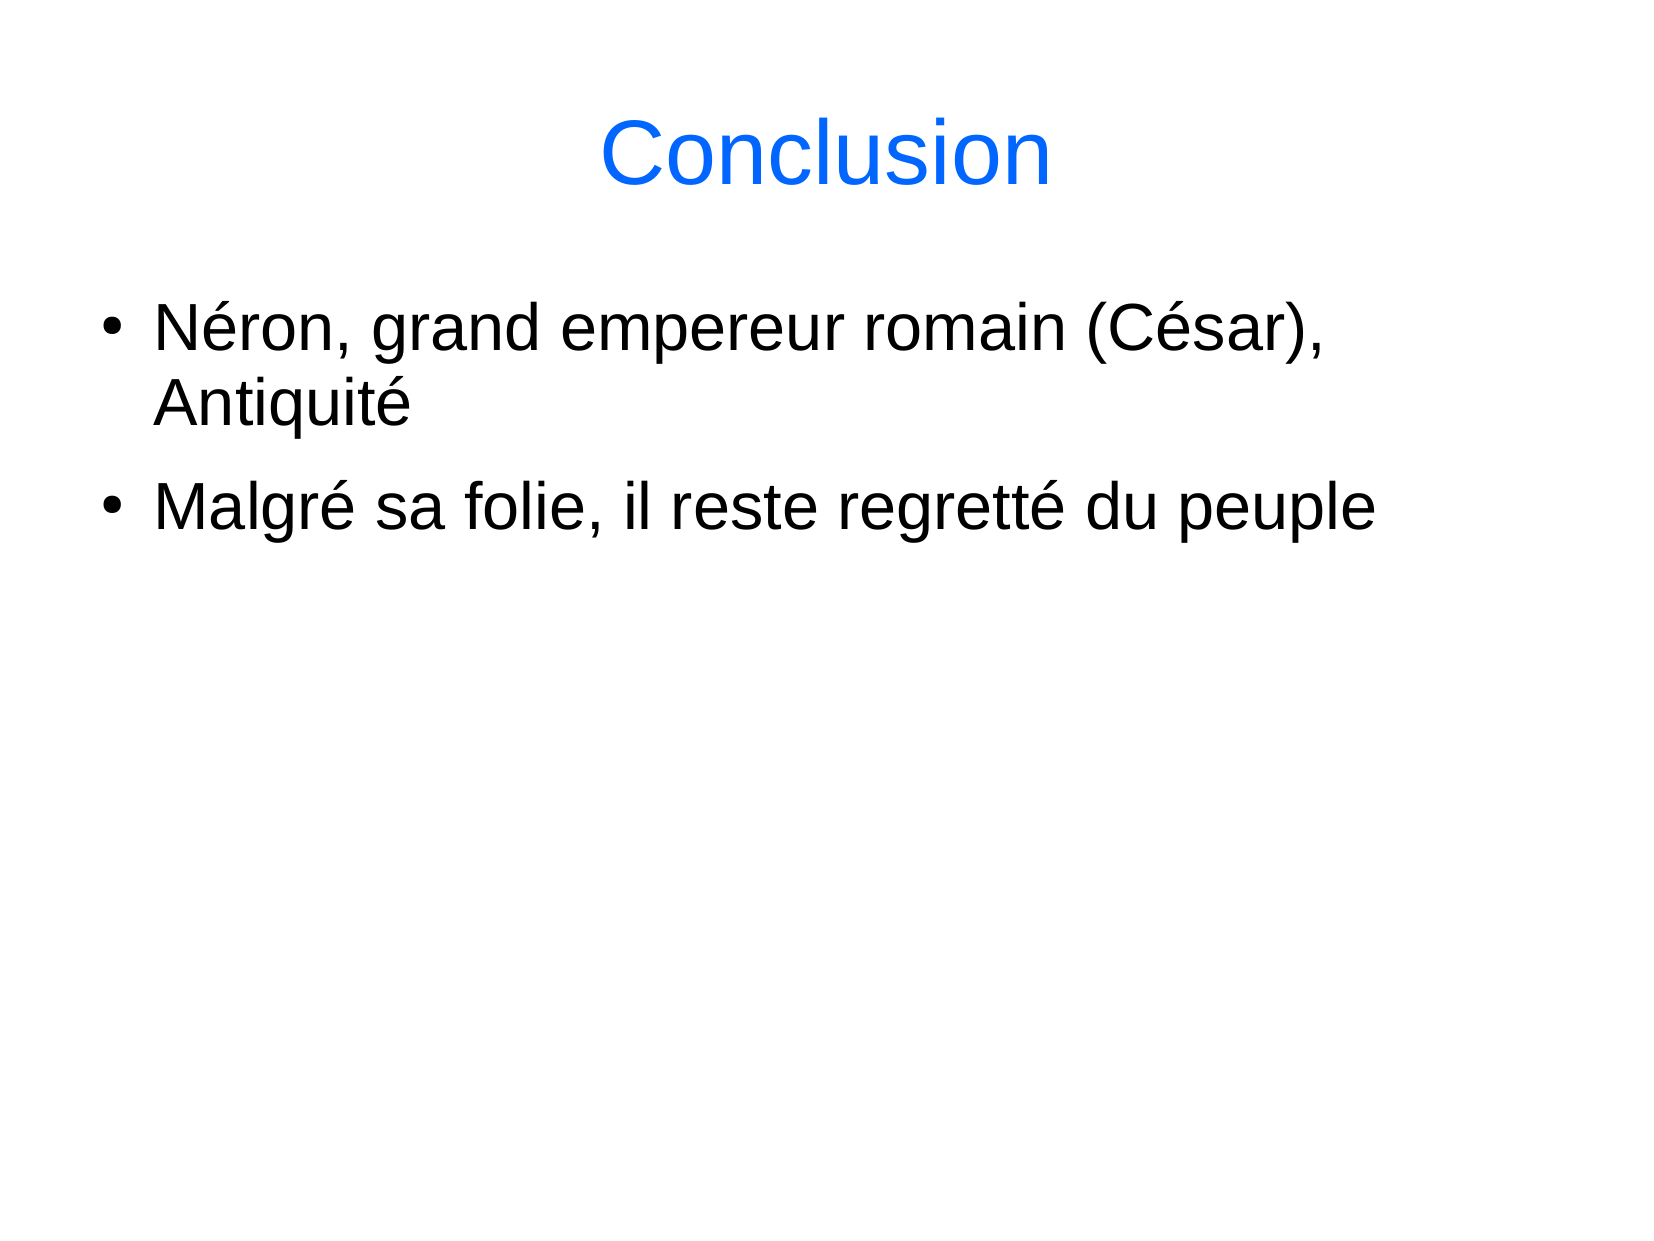

# Conclusion
Néron, grand empereur romain (César), Antiquité
Malgré sa folie, il reste regretté du peuple